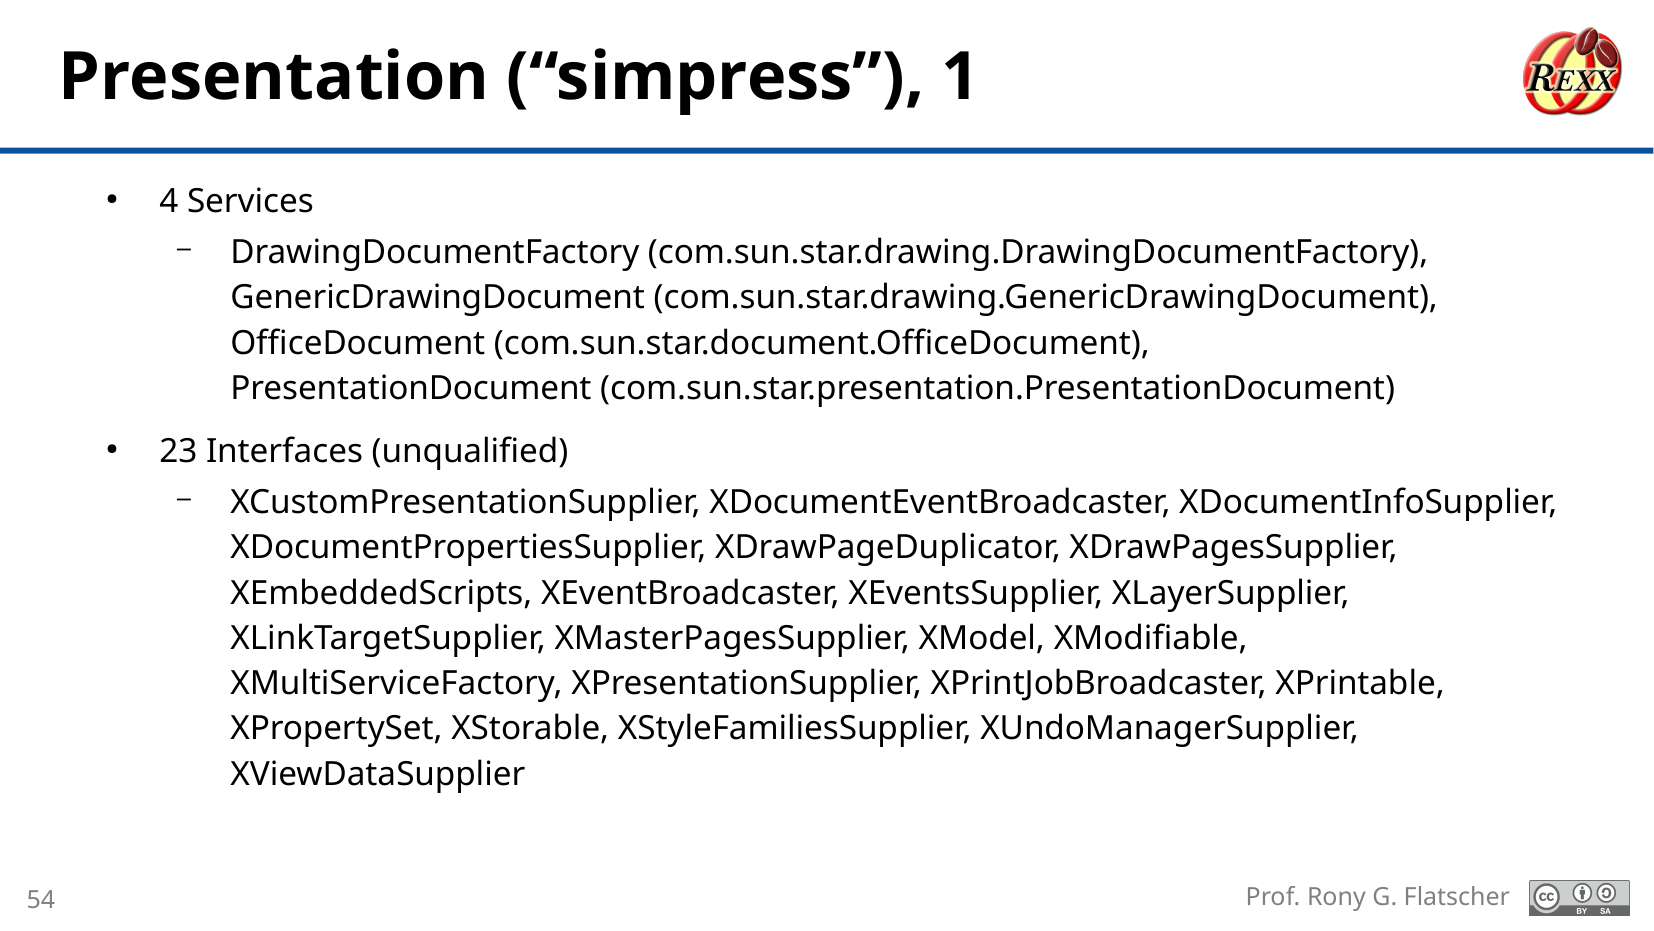

# Presentation (“simpress”), 1
4 Services
DrawingDocumentFactory (com.sun.star.drawing.DrawingDocumentFactory),
GenericDrawingDocument (com.sun.star.drawing.GenericDrawingDocument),
OfficeDocument (com.sun.star.document.OfficeDocument),
PresentationDocument (com.sun.star.presentation.PresentationDocument)
23 Interfaces (unqualified)
XCustomPresentationSupplier, XDocumentEventBroadcaster, XDocumentInfoSupplier, XDocumentPropertiesSupplier, XDrawPageDuplicator, XDrawPagesSupplier, XEmbeddedScripts, XEventBroadcaster, XEventsSupplier, XLayerSupplier, XLinkTargetSupplier, XMasterPagesSupplier, XModel, XModifiable, XMultiServiceFactory, XPresentationSupplier, XPrintJobBroadcaster, XPrintable, XPropertySet, XStorable, XStyleFamiliesSupplier, XUndoManagerSupplier, XViewDataSupplier